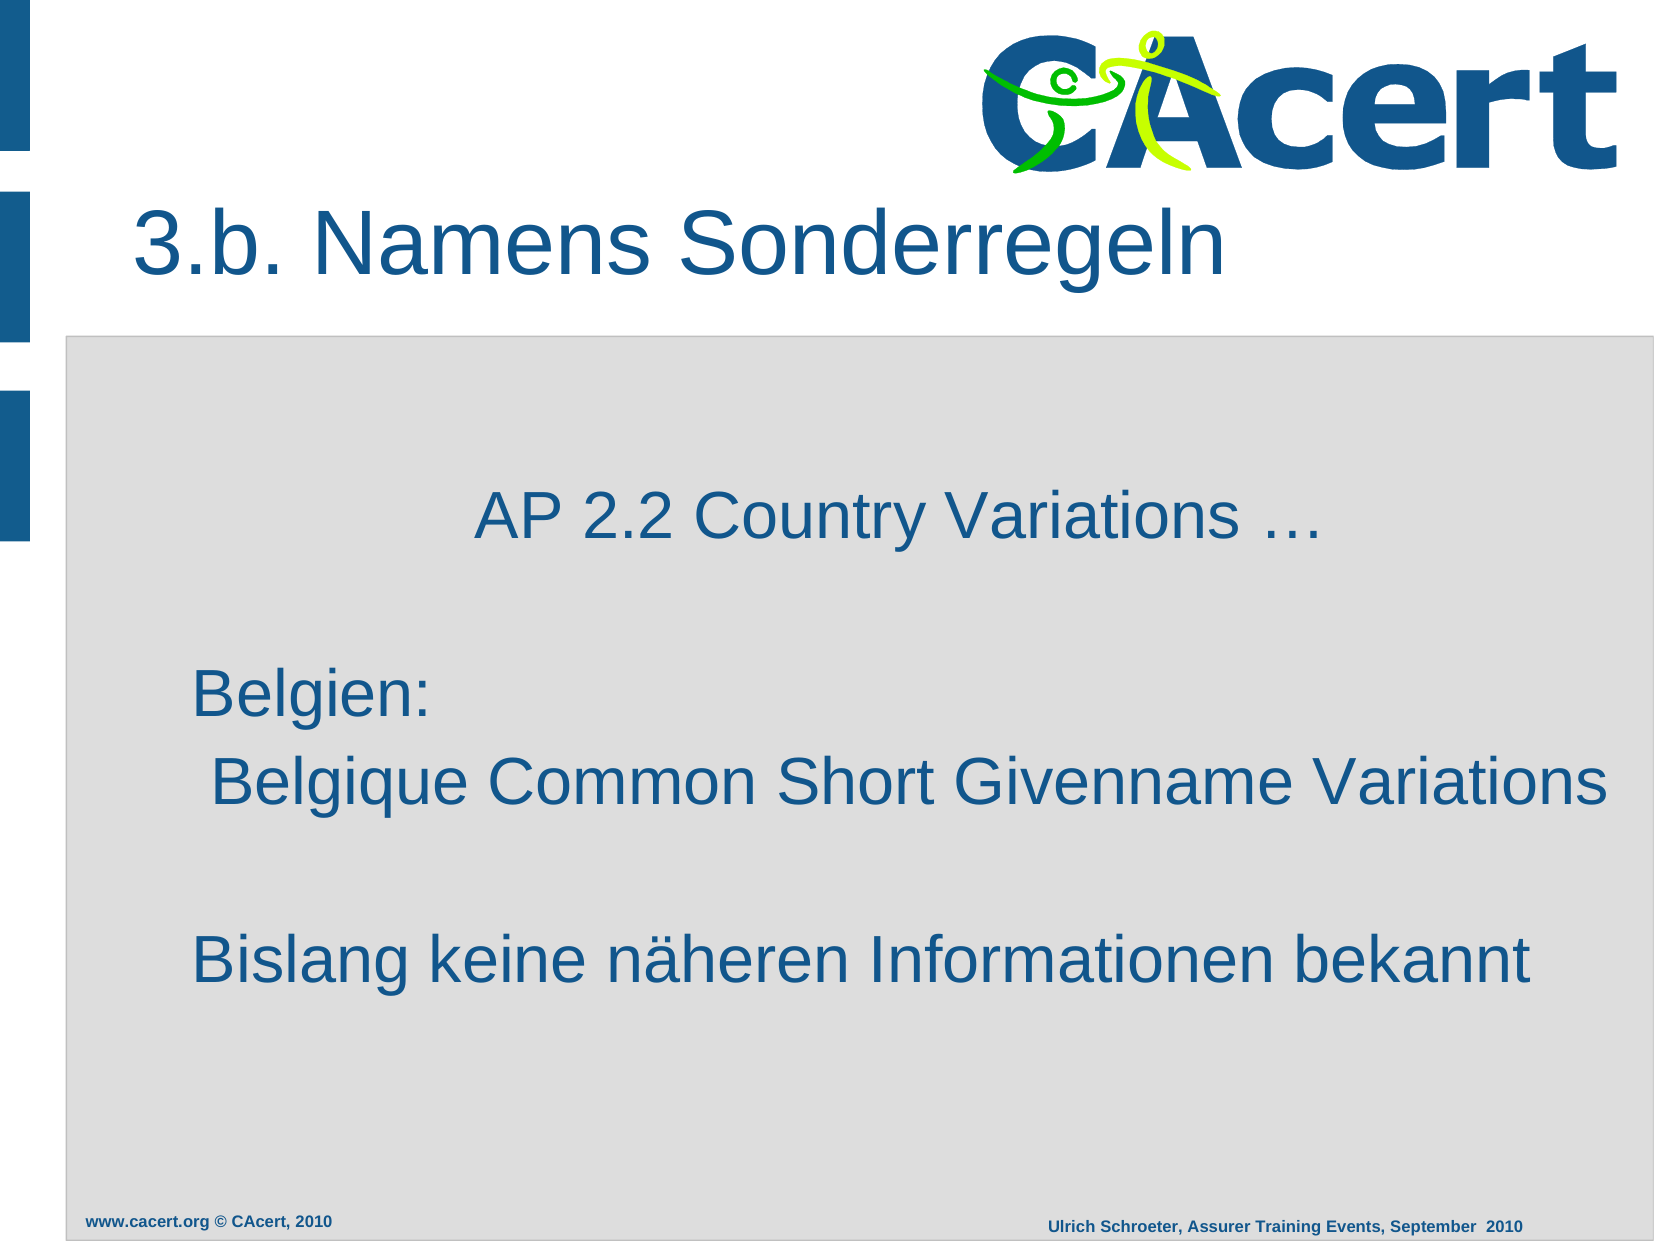

3.b. Namens Sonderregeln
AP 2.2 Country Variations …
Belgien:
 Belgique Common Short Givenname Variations
Bislang keine näheren Informationen bekannt